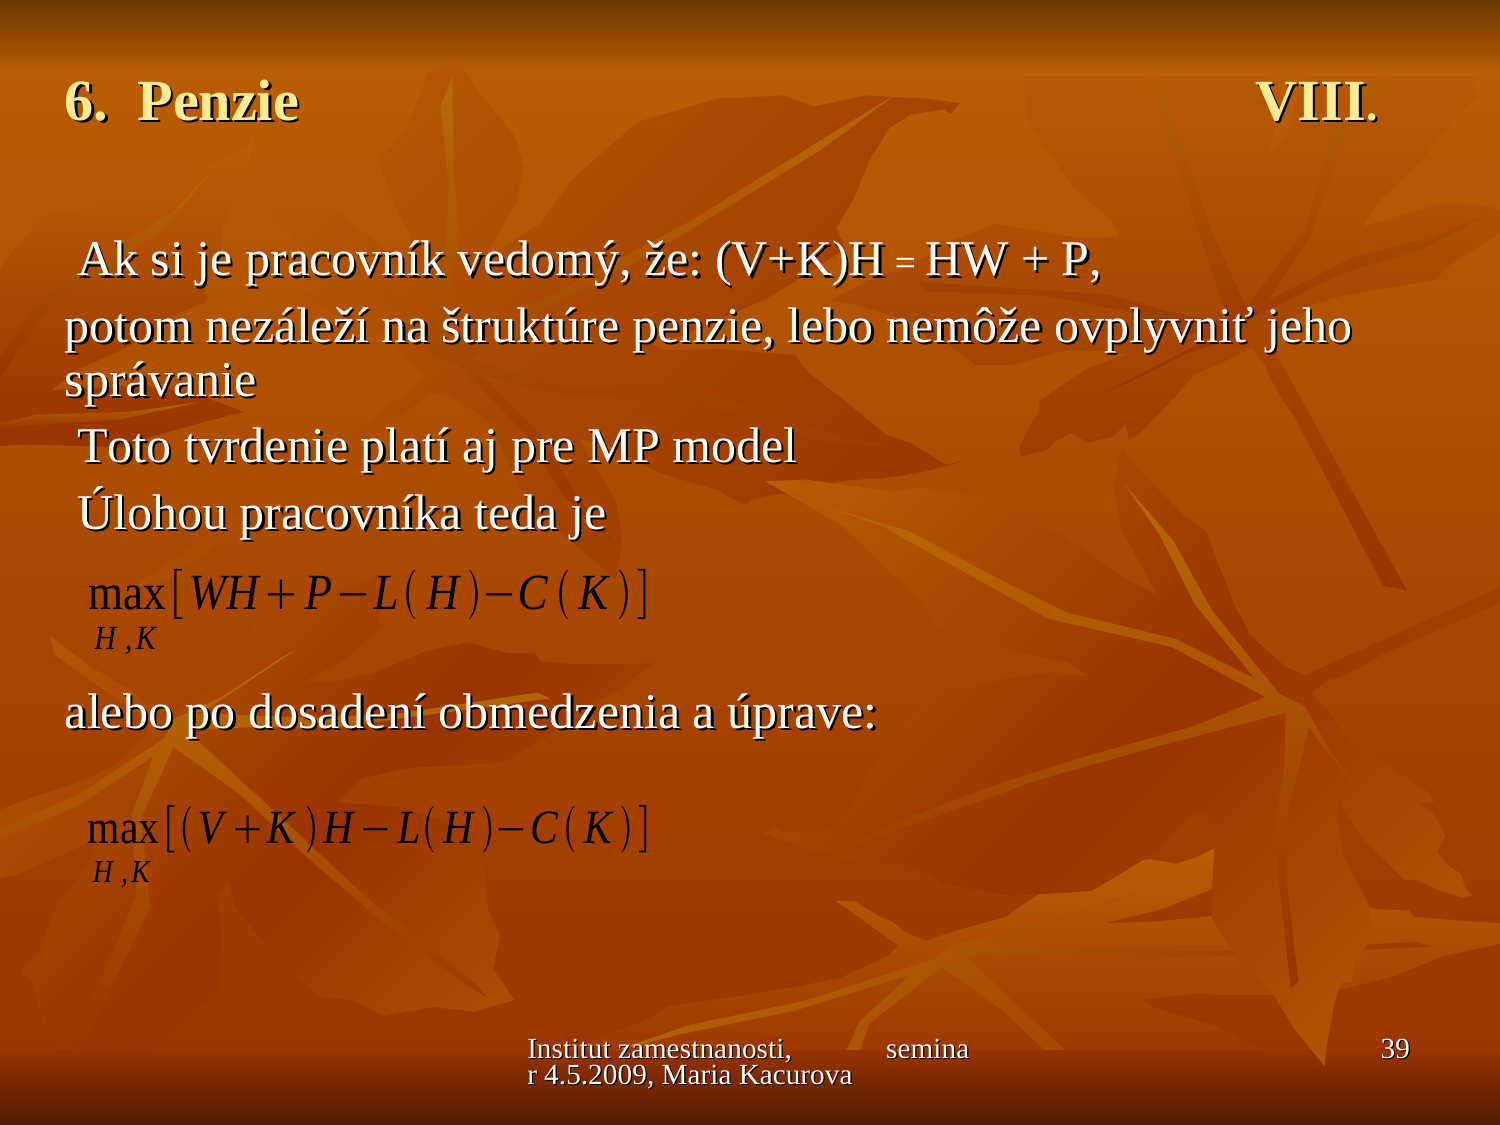

# 6. Penzie VIII.
 Ak si je pracovník vedomý, že: (V+K)H = HW + P,
potom nezáleží na štruktúre penzie, lebo nemôže ovplyvniť jeho správanie
 Toto tvrdenie platí aj pre MP model
 Úlohou pracovníka teda je
alebo po dosadení obmedzenia a úprave:
Institut zamestnanosti, seminar 4.5.2009, Maria Kacurova
39